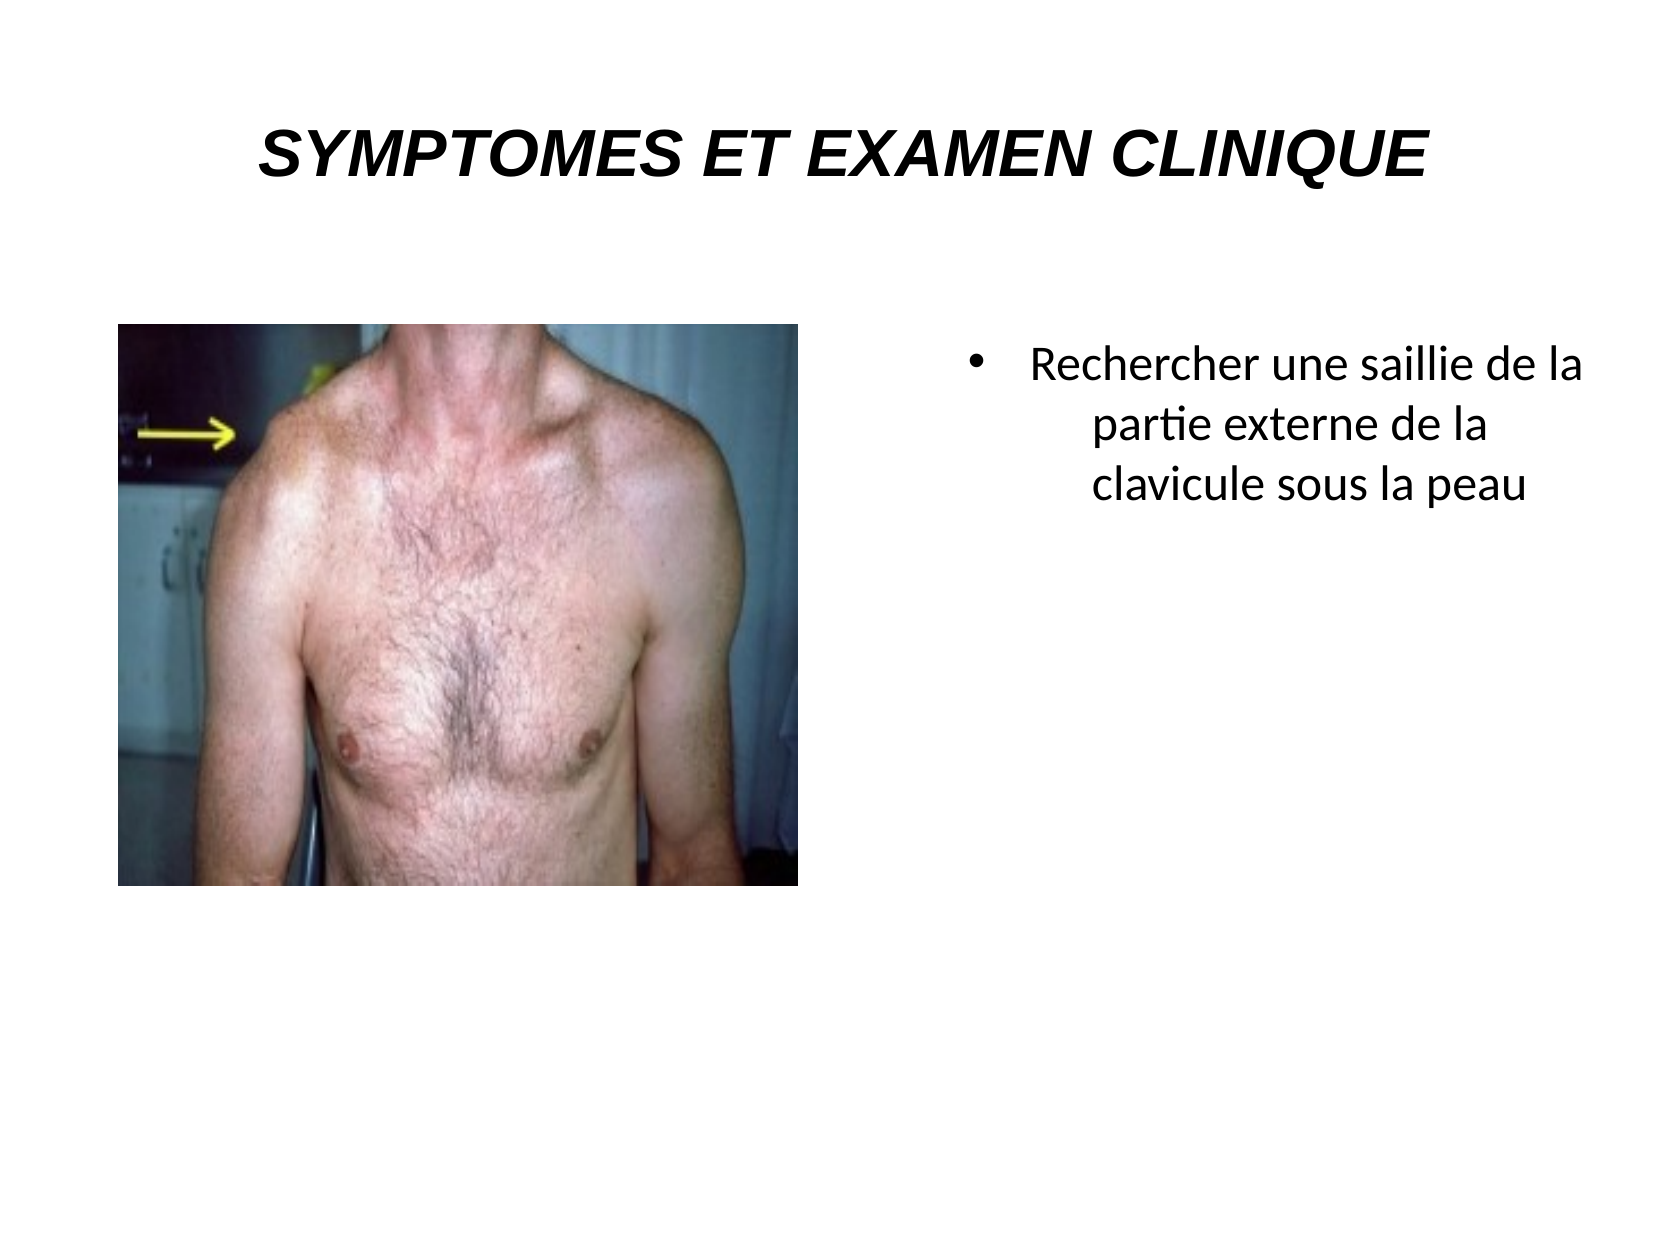

# SYMPTOMES ET EXAMEN CLINIQUE
Rechercher une saillie de la partie externe de la clavicule sous la peau